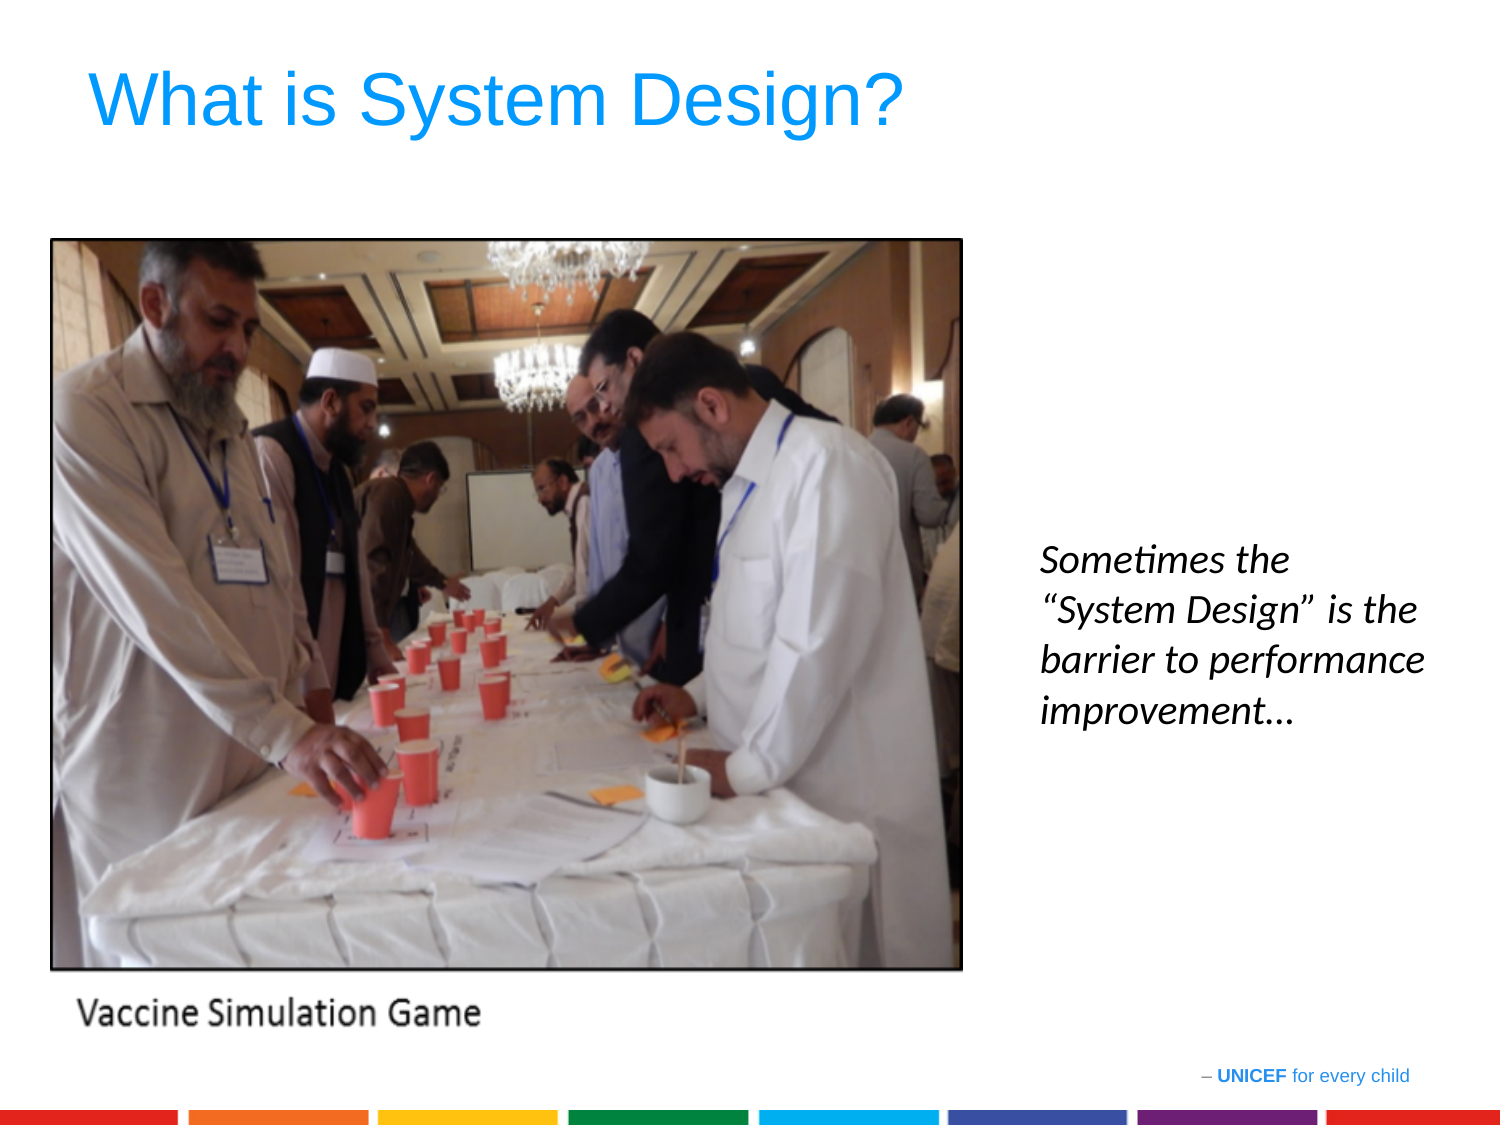

# What is System Design?
Sometimes the “System Design” is the barrier to performance improvement…